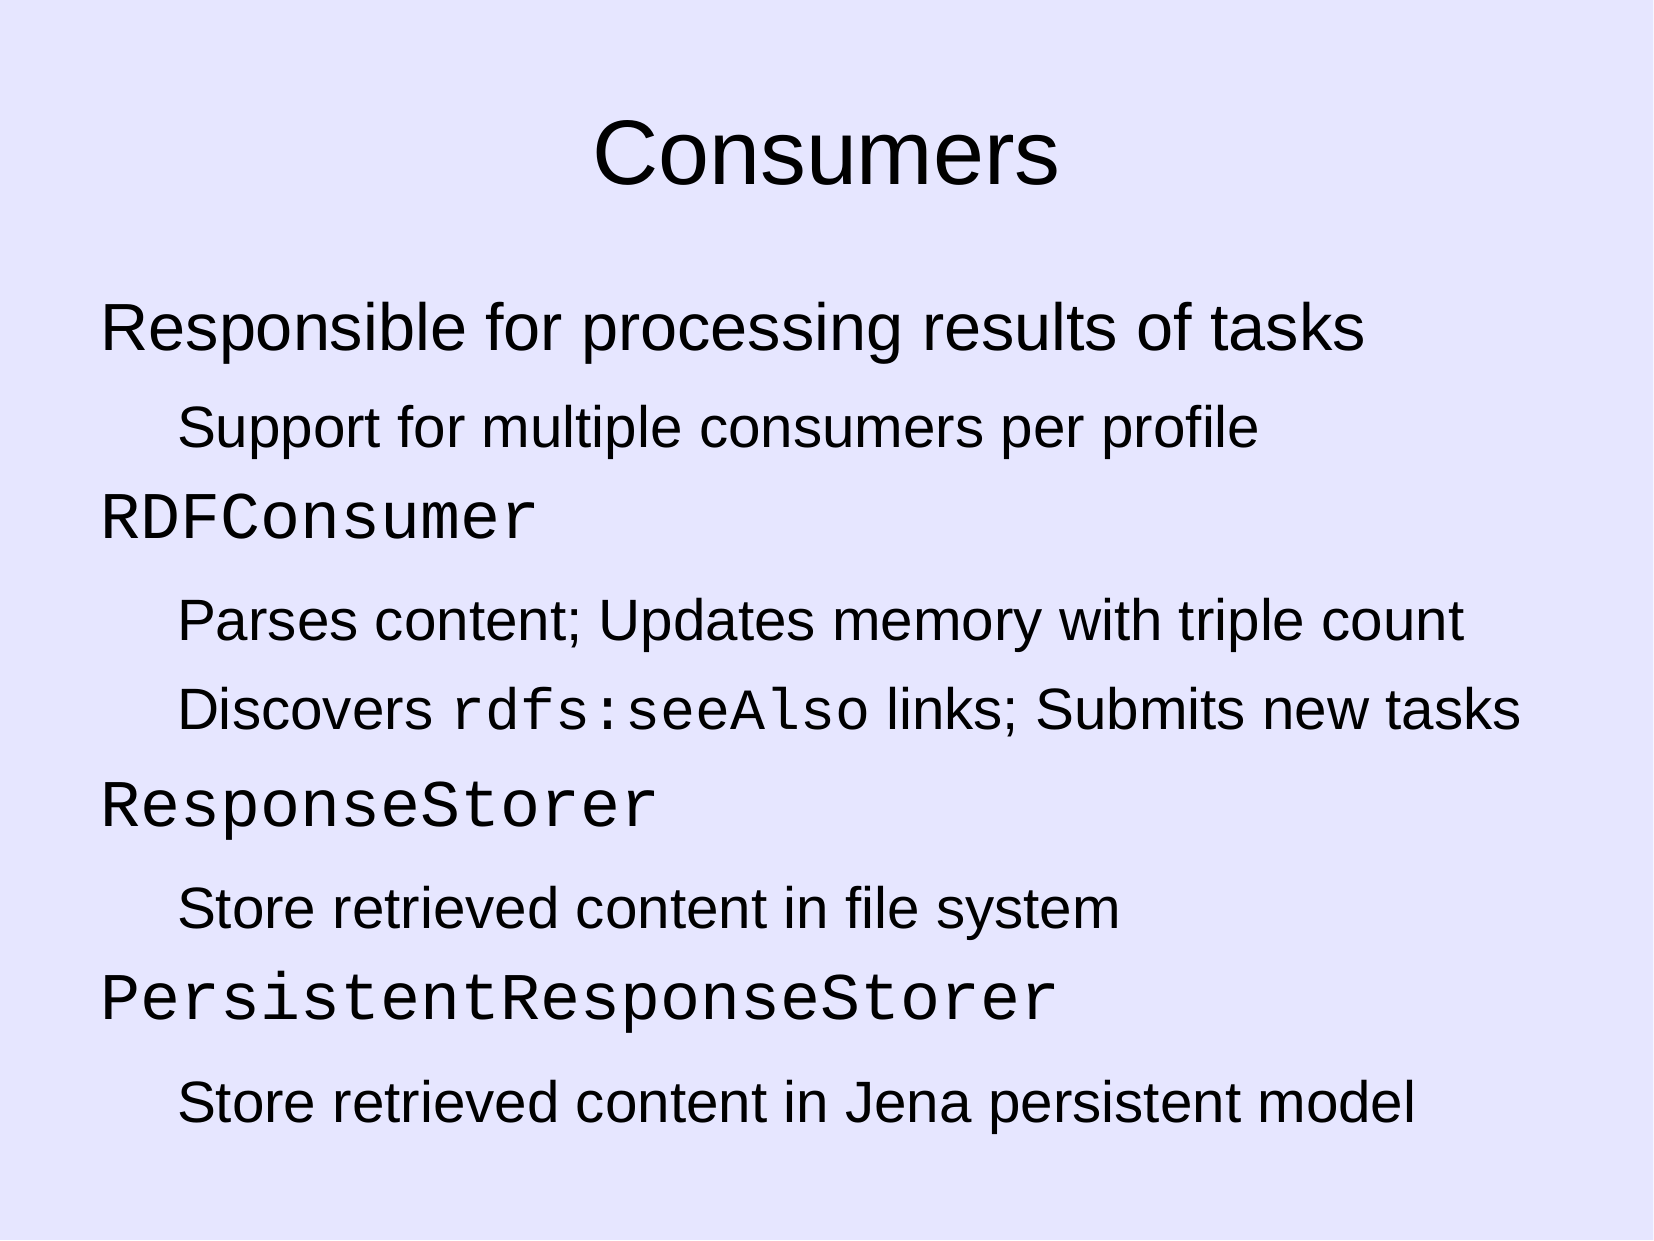

# Consumers
Responsible for processing results of tasks
Support for multiple consumers per profile
RDFConsumer
Parses content; Updates memory with triple count
Discovers rdfs:seeAlso links; Submits new tasks
ResponseStorer
Store retrieved content in file system
PersistentResponseStorer
Store retrieved content in Jena persistent model